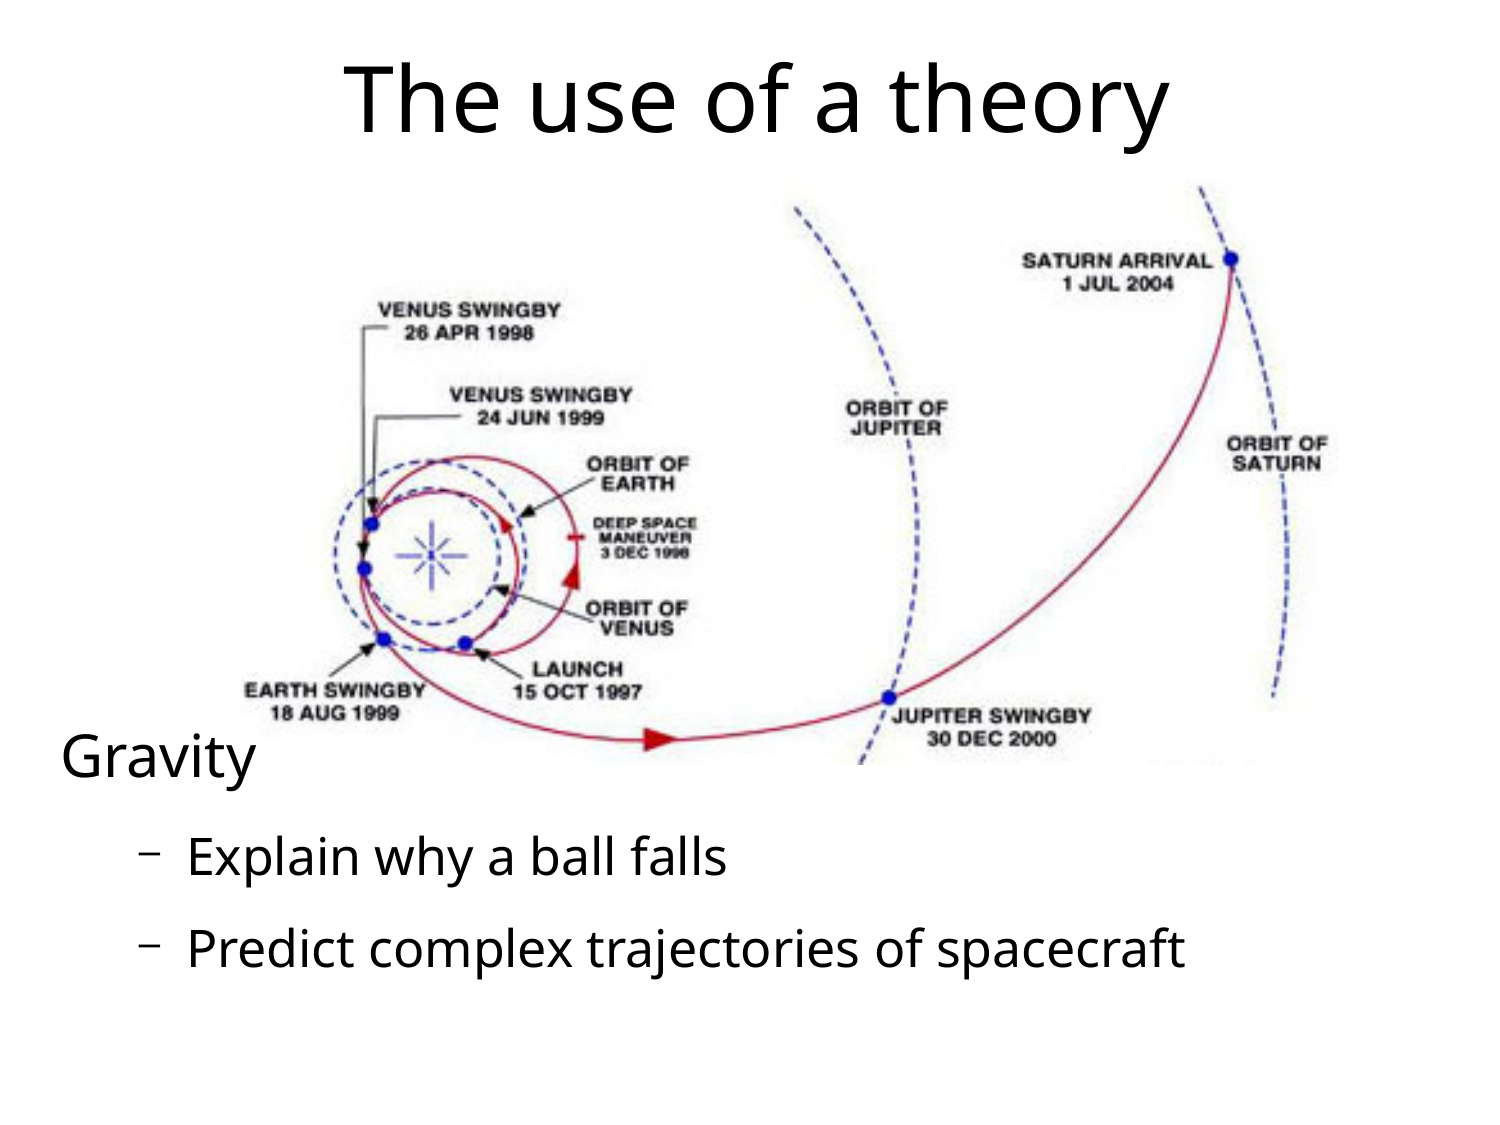

# The use of a theory
Gravity
Explain why a ball falls
Predict complex trajectories of spacecraft